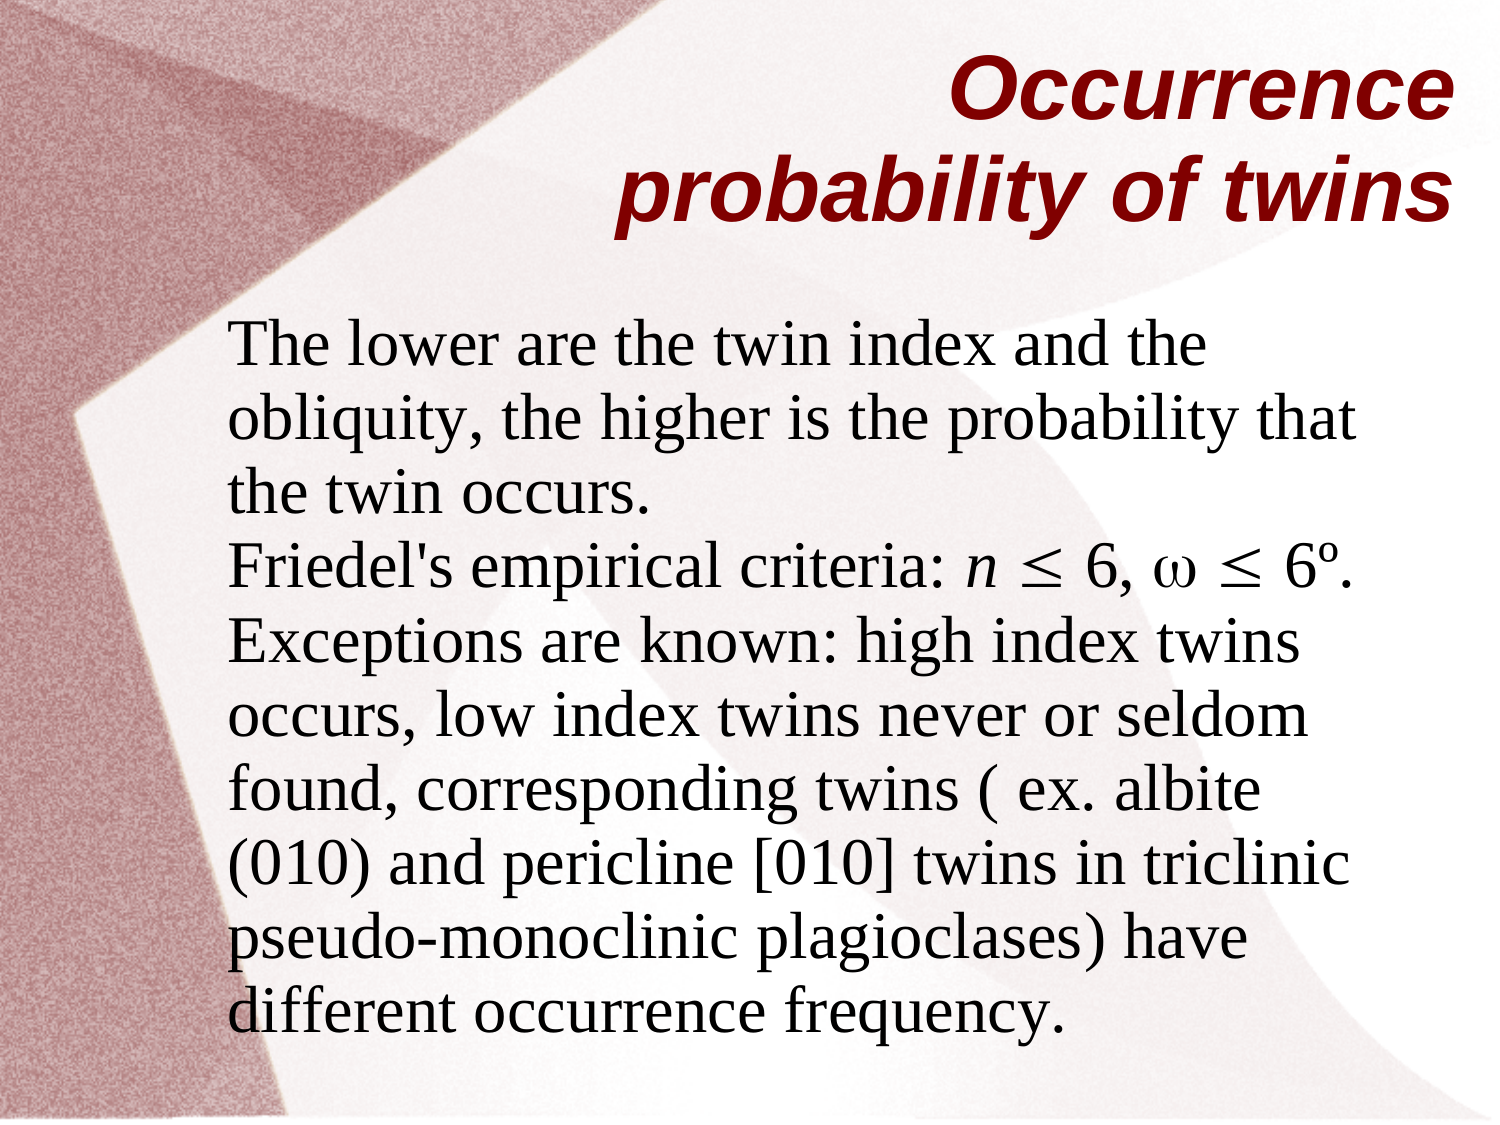

# Occurrence probability of twins
The lower are the twin index and the obliquity, the higher is the probability that the twin occurs.
Friedel's empirical criteria: n  6, w  6º.
Exceptions are known: high index twins occurs, low index twins never or seldom found, corresponding twins ( ex. albite (010) and pericline [010] twins in triclinic pseudo-monoclinic plagioclases) have different occurrence frequency.